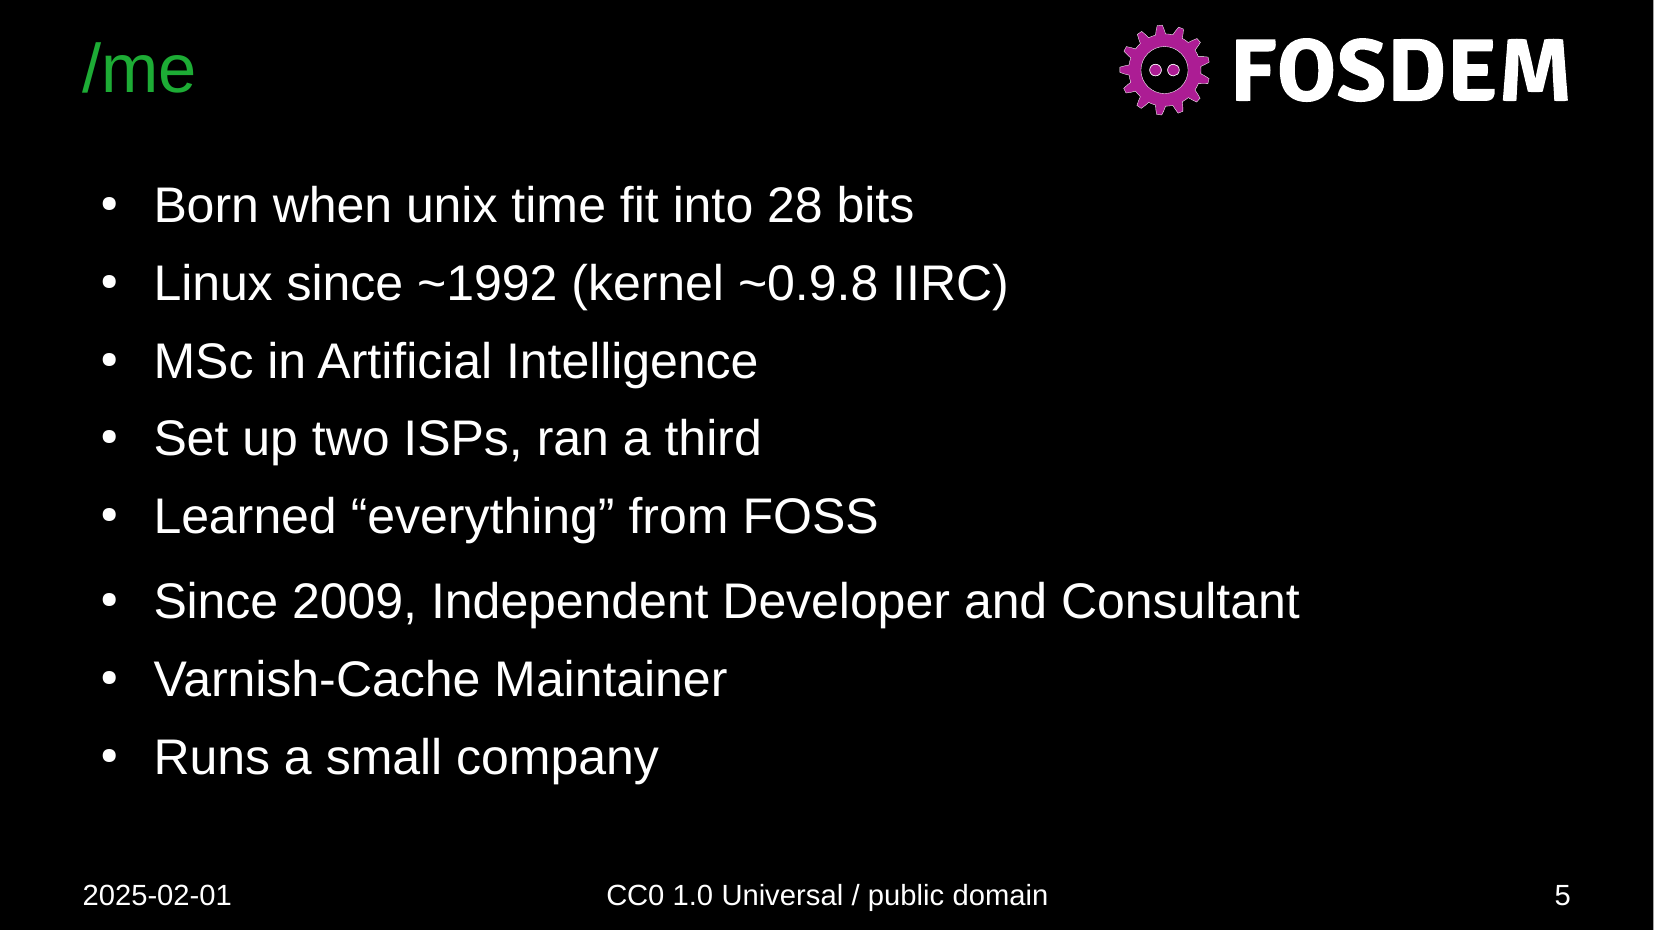

# /me
Born when unix time fit into 28 bits
Linux since ~1992 (kernel ~0.9.8 IIRC)
MSc in Artificial Intelligence
Set up two ISPs, ran a third
Learned “everything” from FOSS
Since 2009, Independent Developer and Consultant
Varnish-Cache Maintainer
Runs a small company
2025-02-01
CC0 1.0 Universal / public domain
5